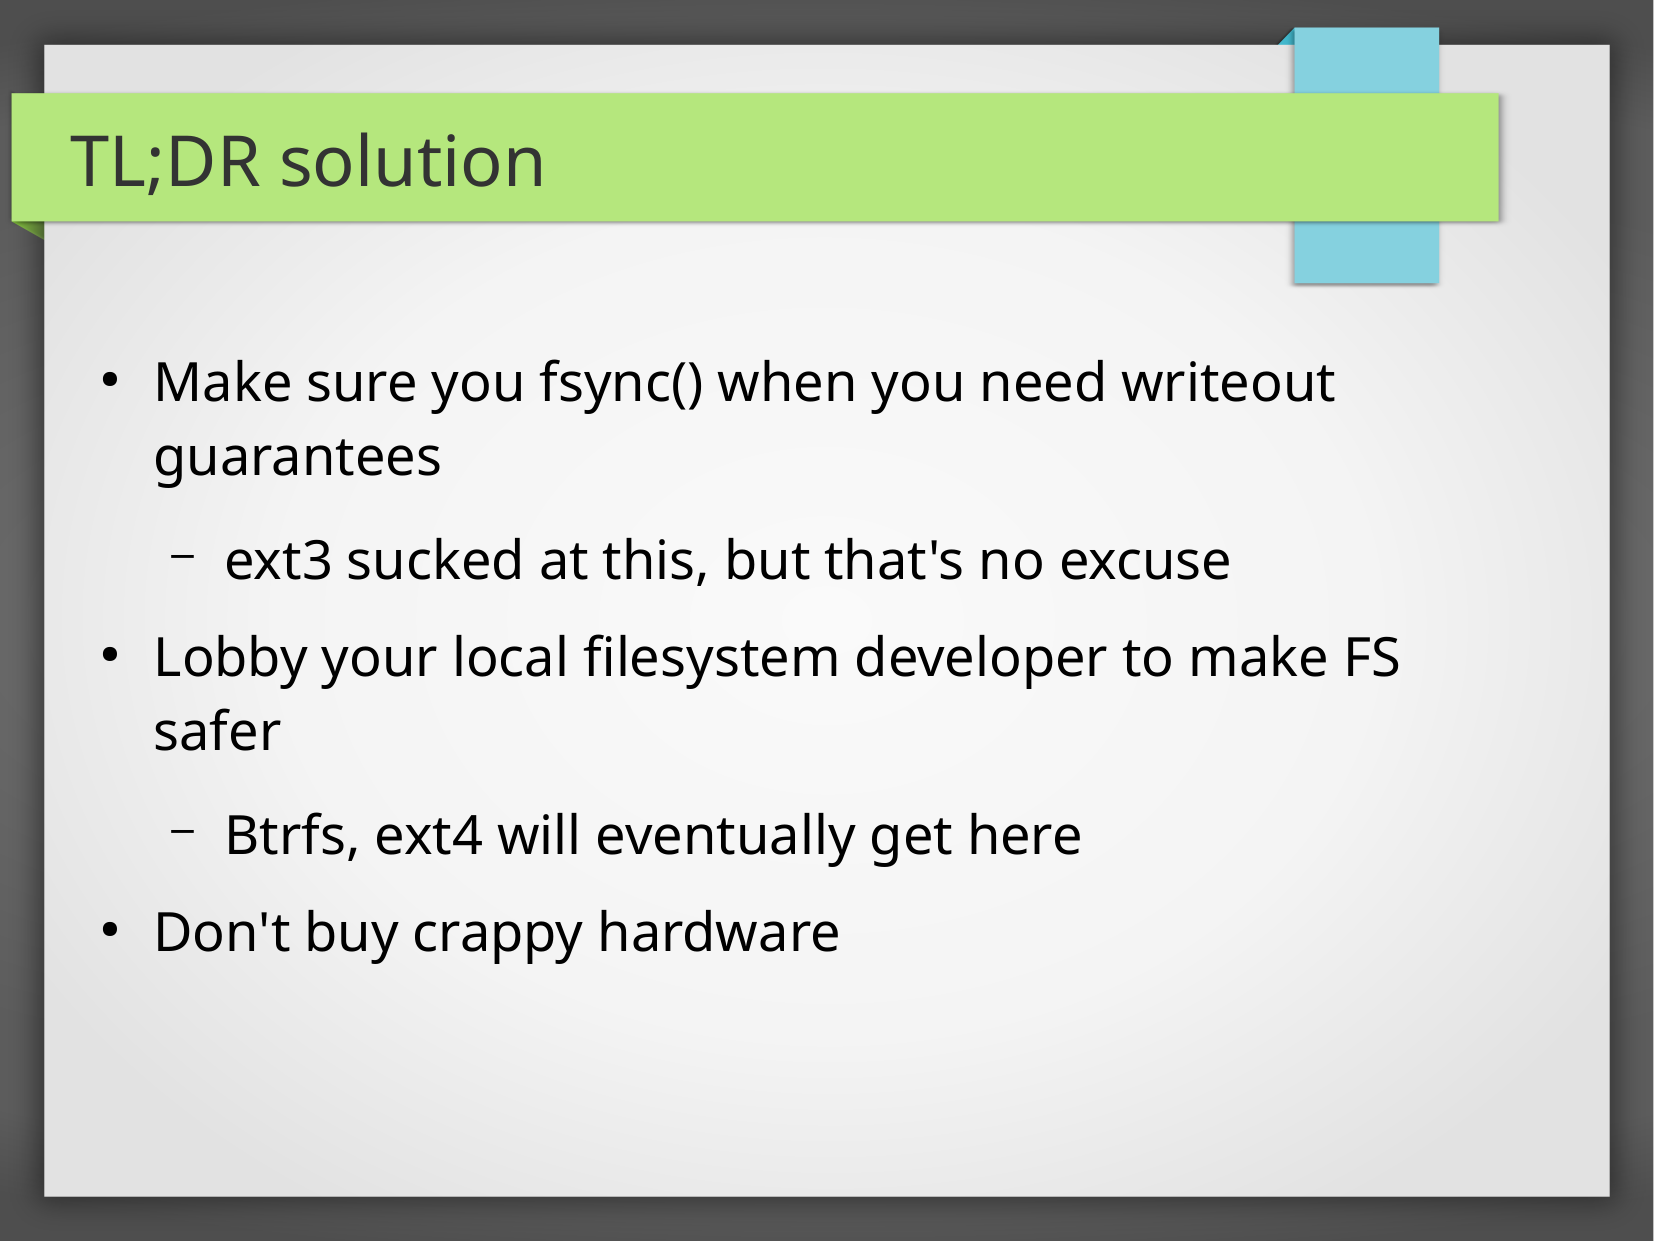

# TL;DR solution
Make sure you fsync() when you need writeout guarantees
ext3 sucked at this, but that's no excuse
Lobby your local filesystem developer to make FS safer
Btrfs, ext4 will eventually get here
Don't buy crappy hardware